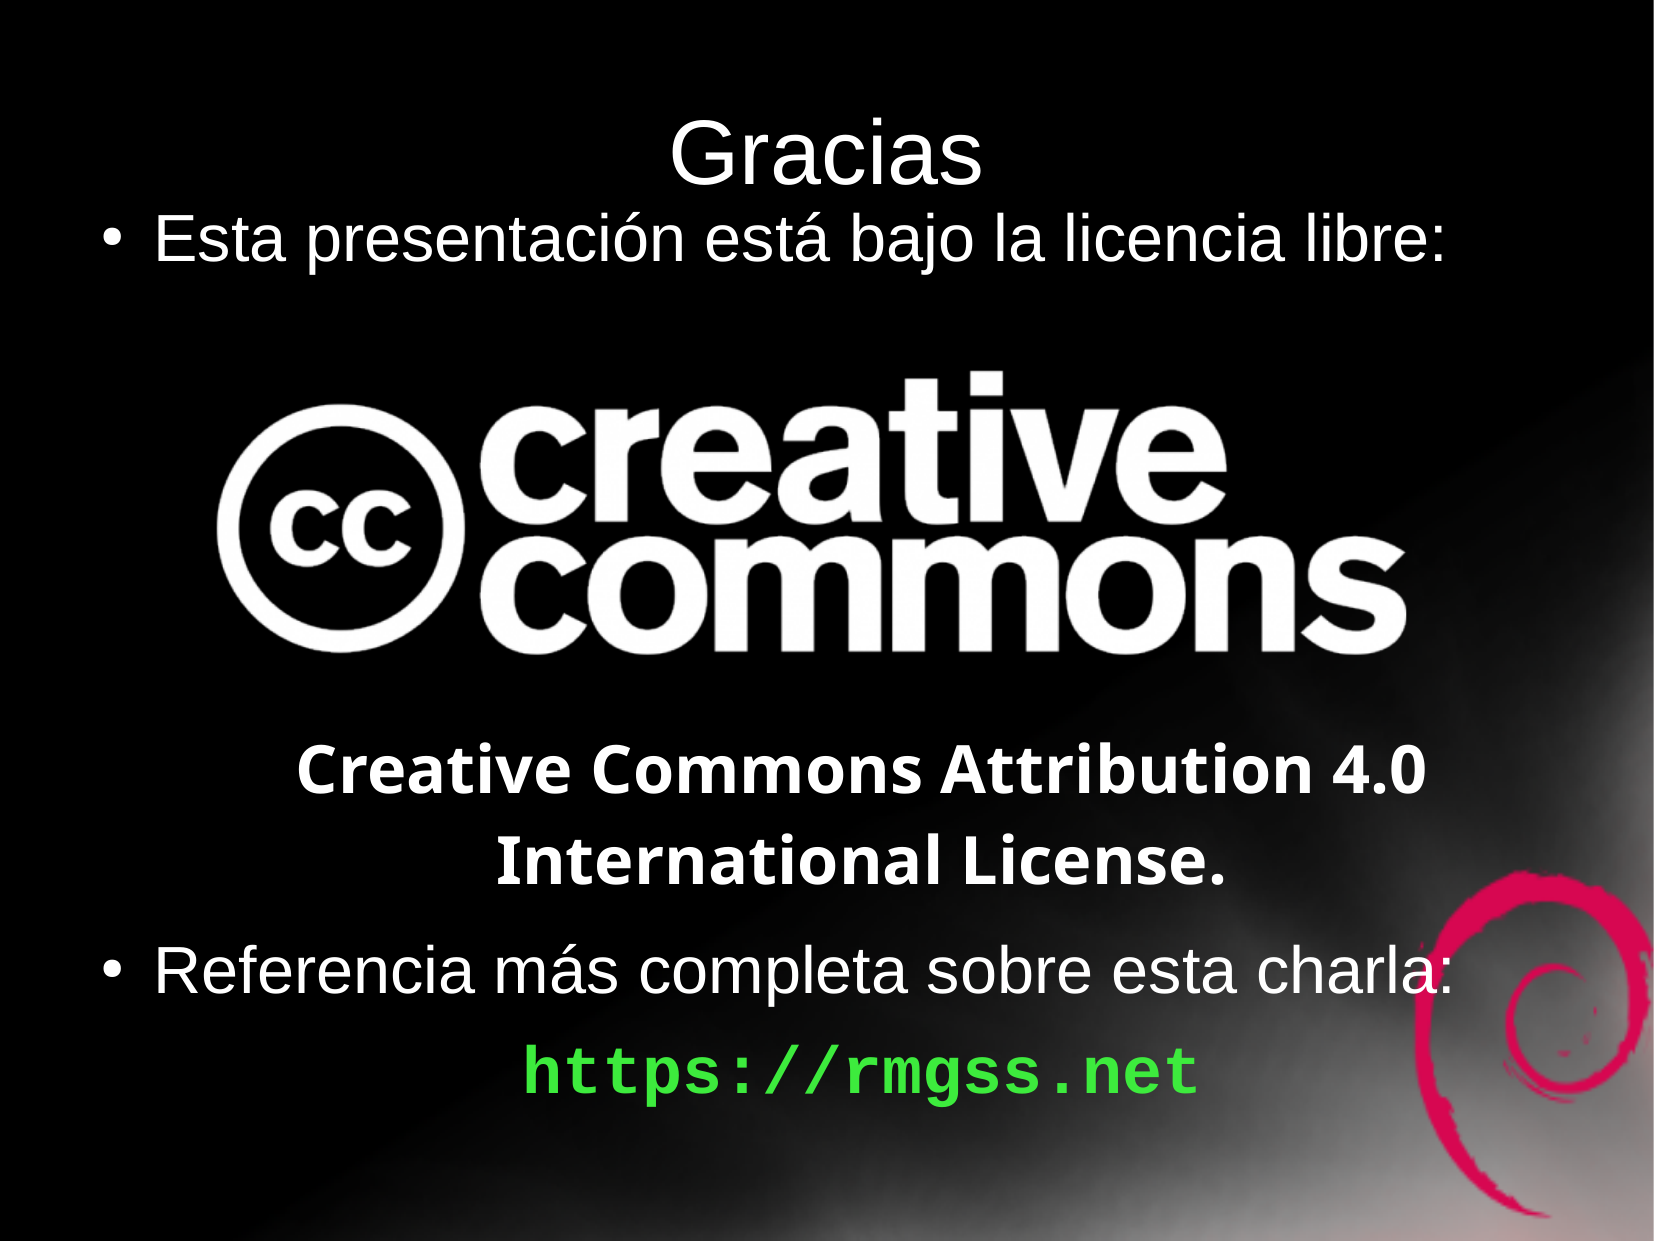

# Gracias
Esta presentación está bajo la licencia libre:
Creative Commons Attribution 4.0 International License.
Referencia más completa sobre esta charla:
https://rmgss.net